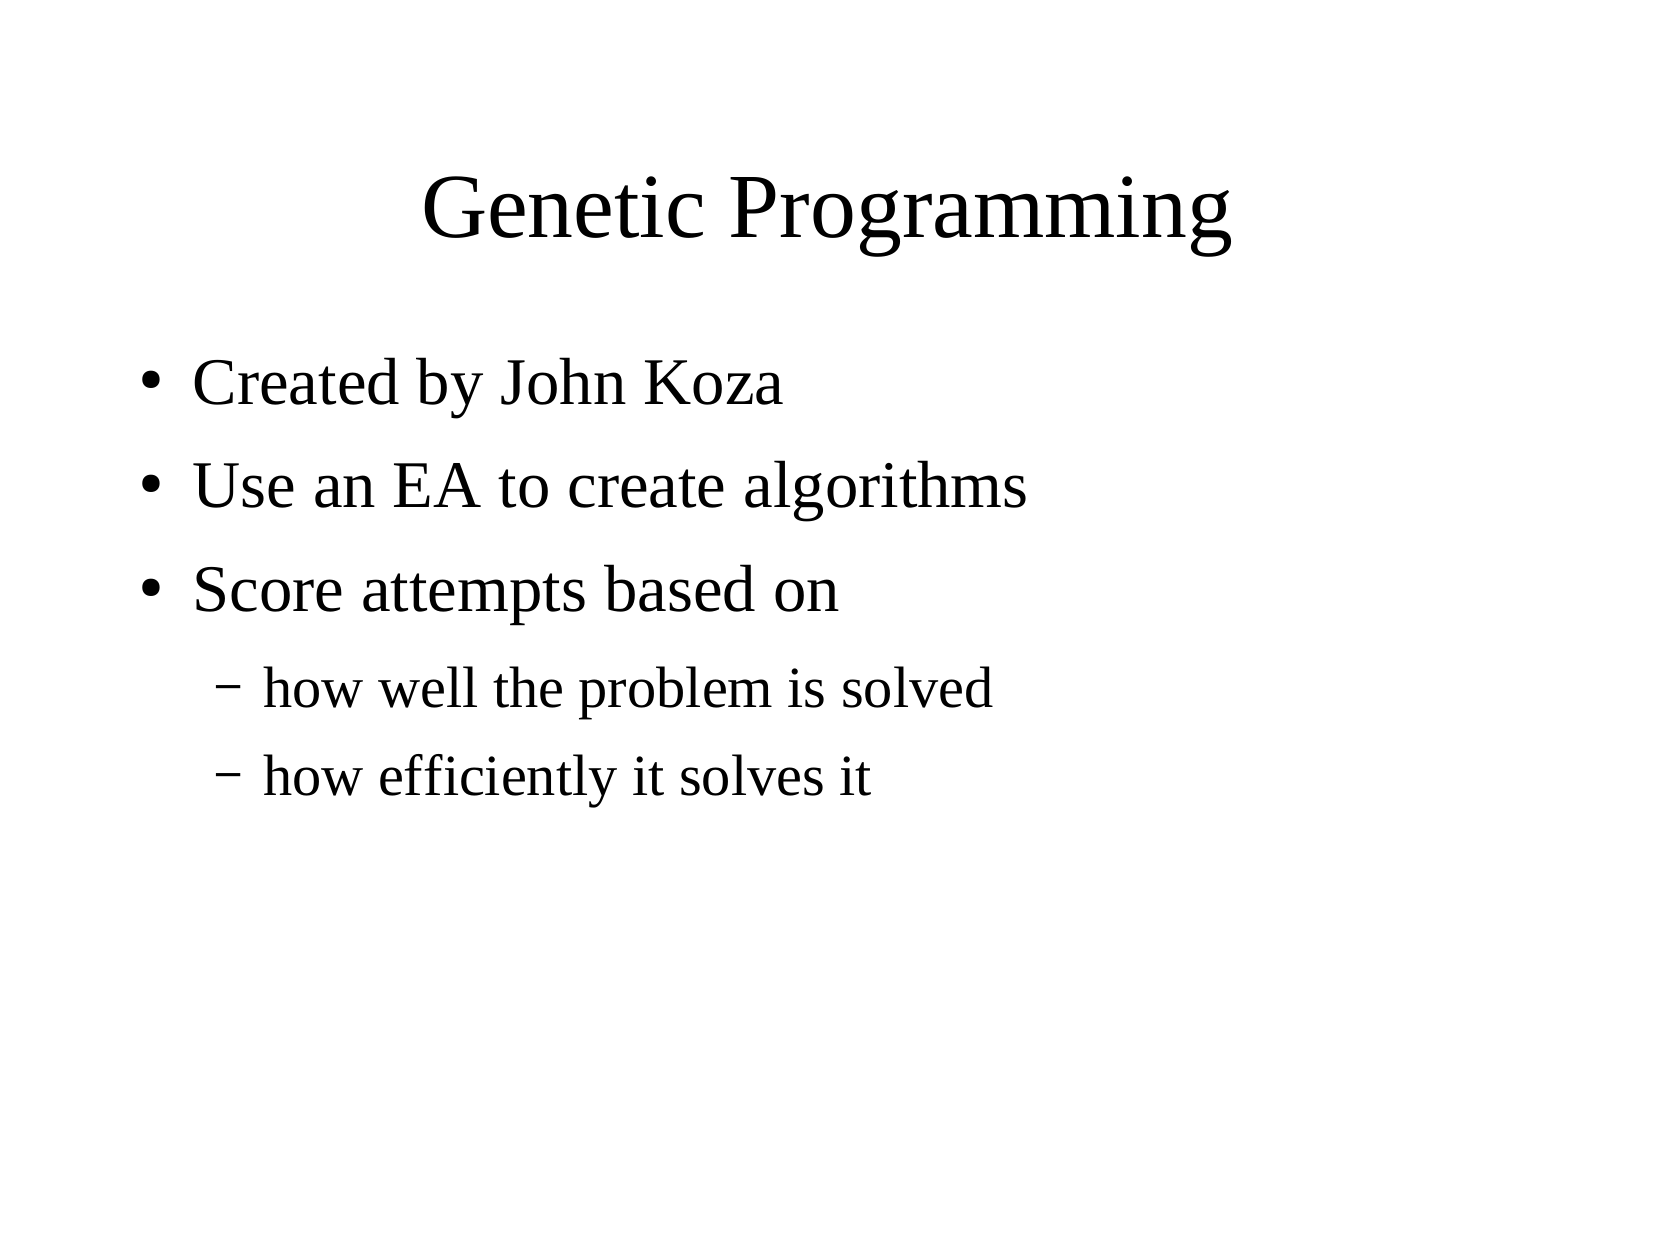

# Genetic Programming
Created by John Koza
Use an EA to create algorithms
Score attempts based on
how well the problem is solved
how efficiently it solves it